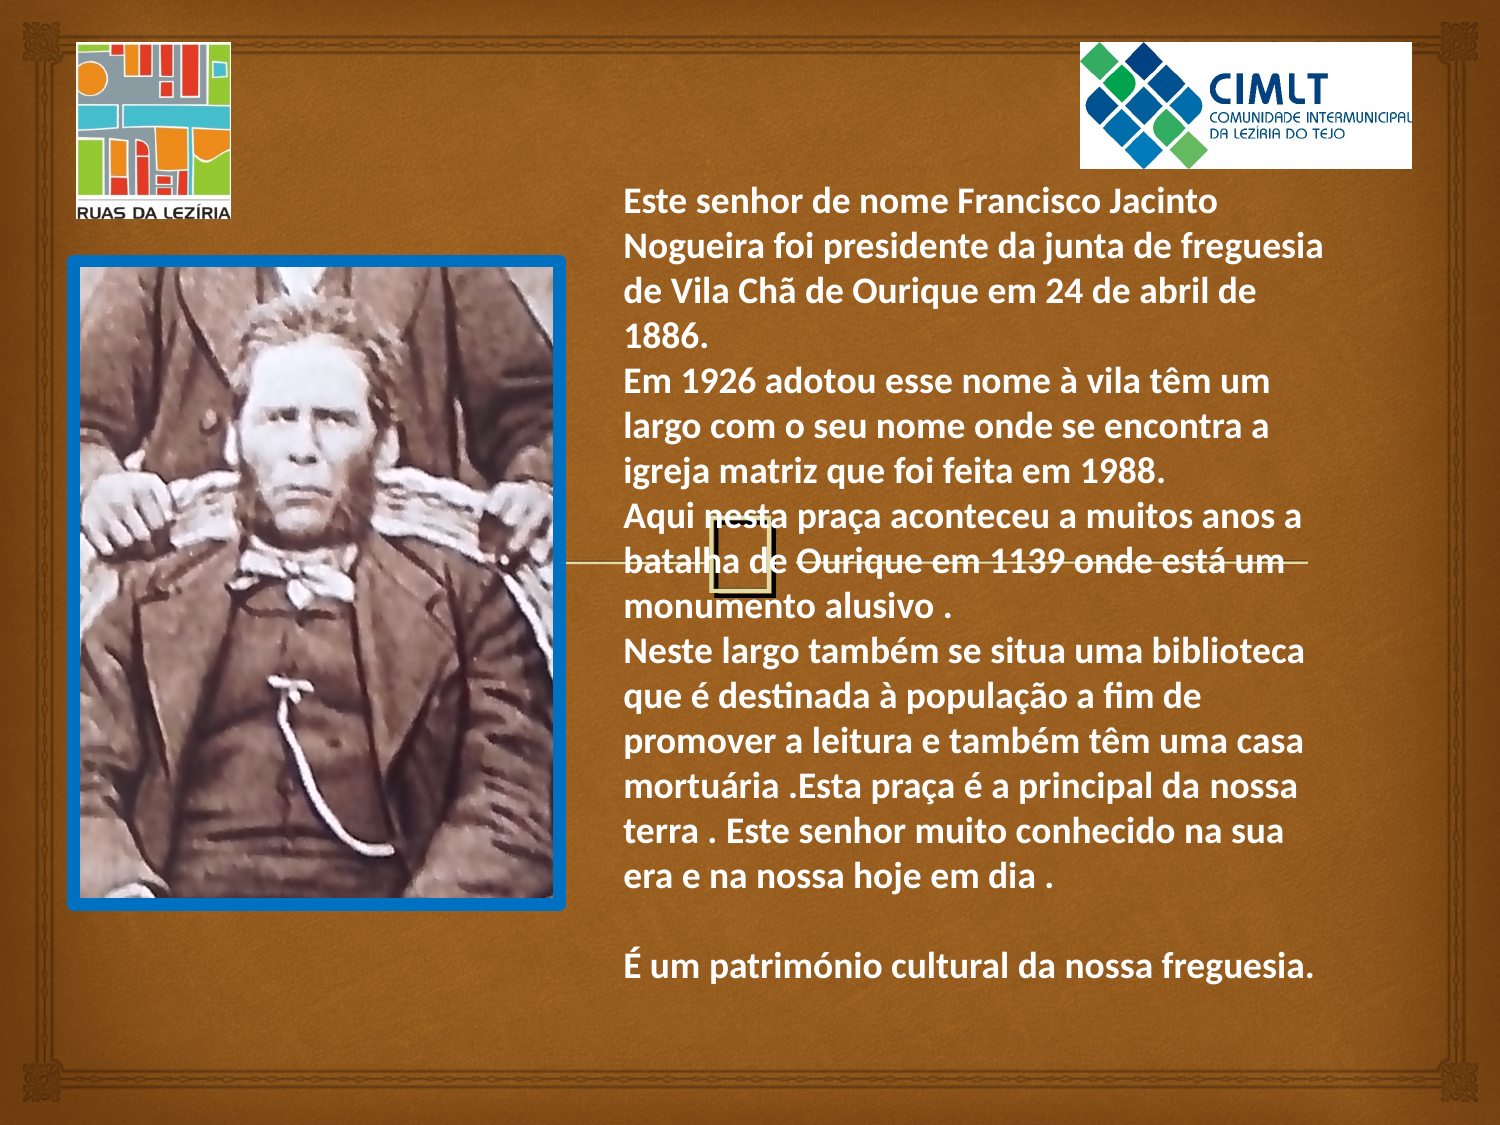

Este senhor de nome Francisco Jacinto Nogueira foi presidente da junta de freguesia de Vila Chã de Ourique em 24 de abril de 1886.
Em 1926 adotou esse nome à vila têm um largo com o seu nome onde se encontra a igreja matriz que foi feita em 1988.
Aqui nesta praça aconteceu a muitos anos a batalha de Ourique em 1139 onde está um monumento alusivo .
Neste largo também se situa uma biblioteca que é destinada à população a fim de promover a leitura e também têm uma casa mortuária .Esta praça é a principal da nossa terra . Este senhor muito conhecido na sua era e na nossa hoje em dia .
É um património cultural da nossa freguesia.